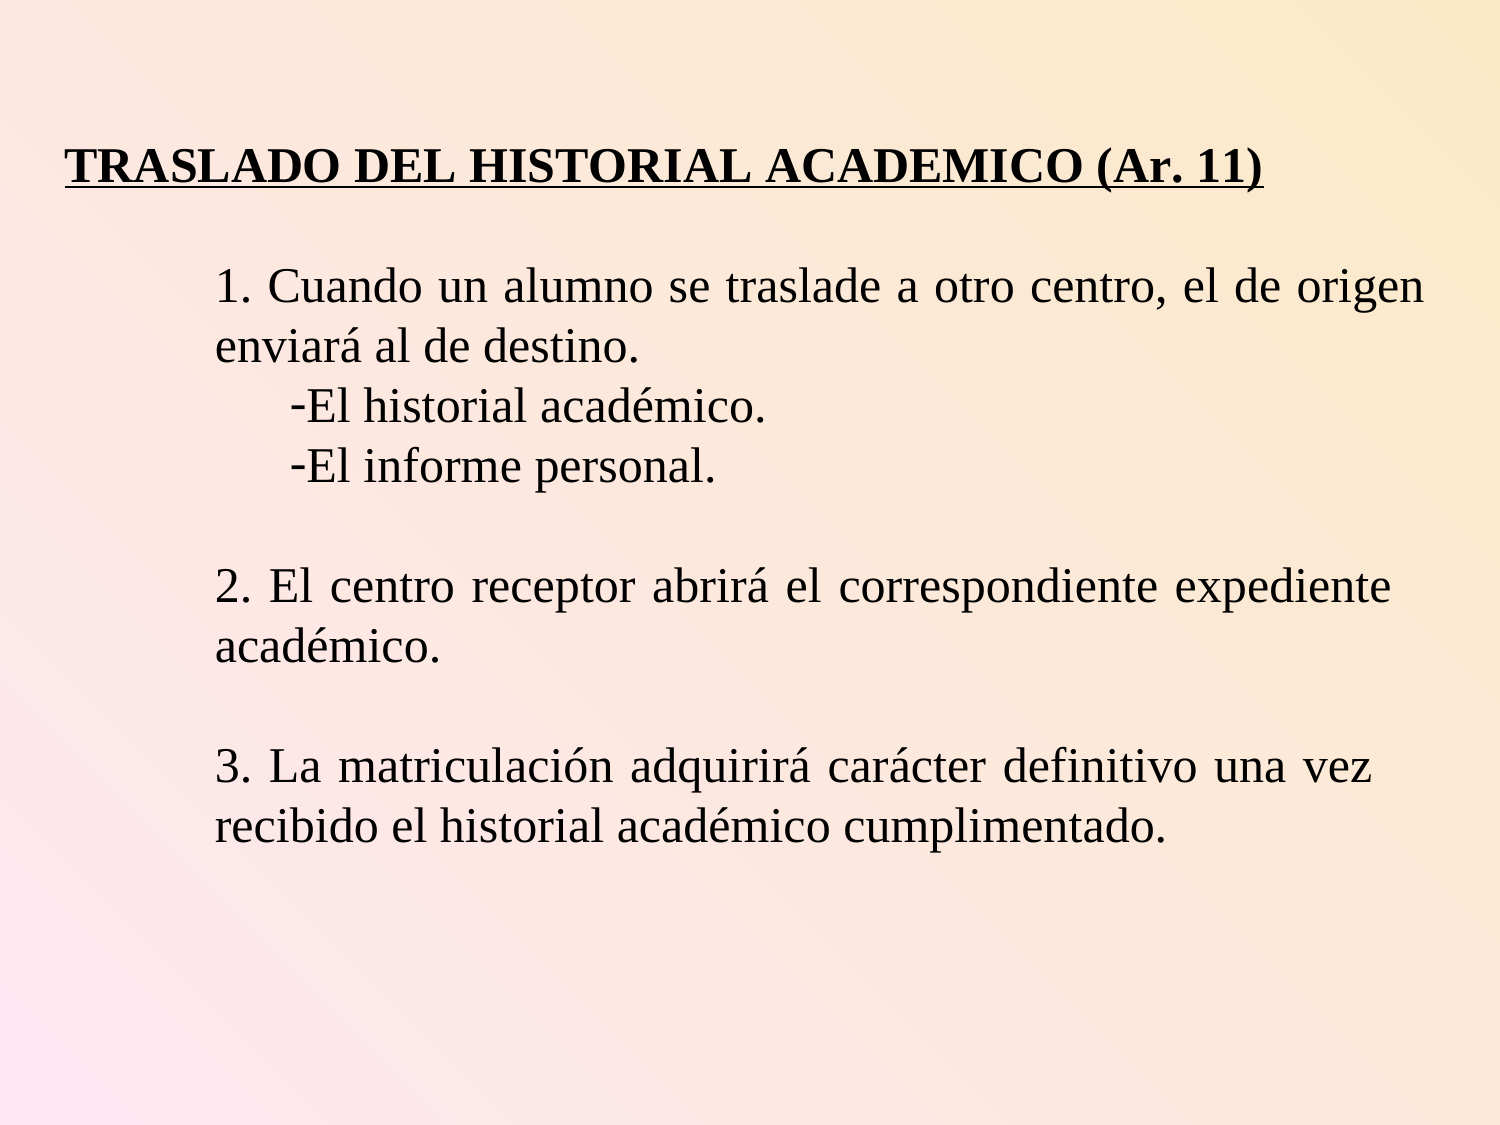

TRASLADO DEL HISTORIAL ACADEMICO (Ar. 11)
	1. Cuando un alumno se traslade a otro centro, el de origen 		enviará al de destino.
El historial académico.
El informe personal.
	2. El centro receptor abrirá el correspondiente expediente 		académico.
	3. La matriculación adquirirá carácter definitivo una vez 		recibido el historial académico cumplimentado.